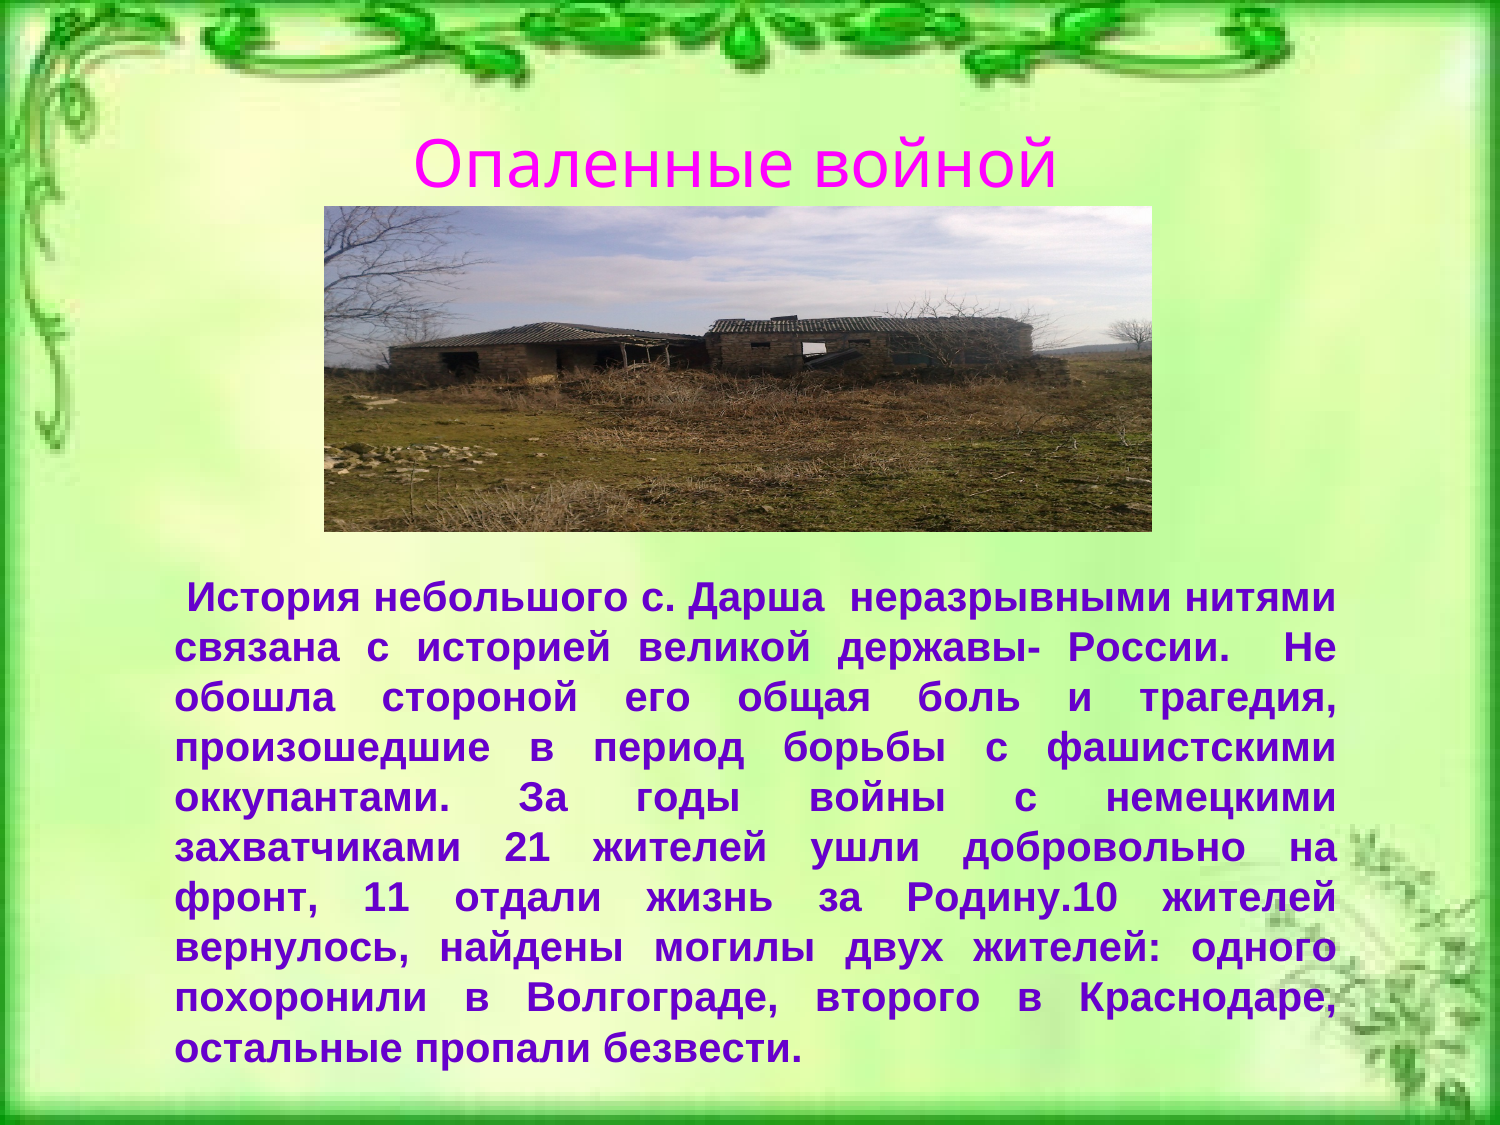

# Опаленные войной
 История небольшого с. Дарша неразрывными нитями связана с историей великой державы- России. Не обошла стороной его общая боль и трагедия, произошедшие в период борьбы с фашистскими оккупантами. За годы войны с немецкими захватчиками 21 жителей ушли добровольно на фронт, 11 отдали жизнь за Родину.10 жителей вернулось, найдены могилы двух жителей: одного похоронили в Волгограде, второго в Краснодаре, остальные пропали безвести.